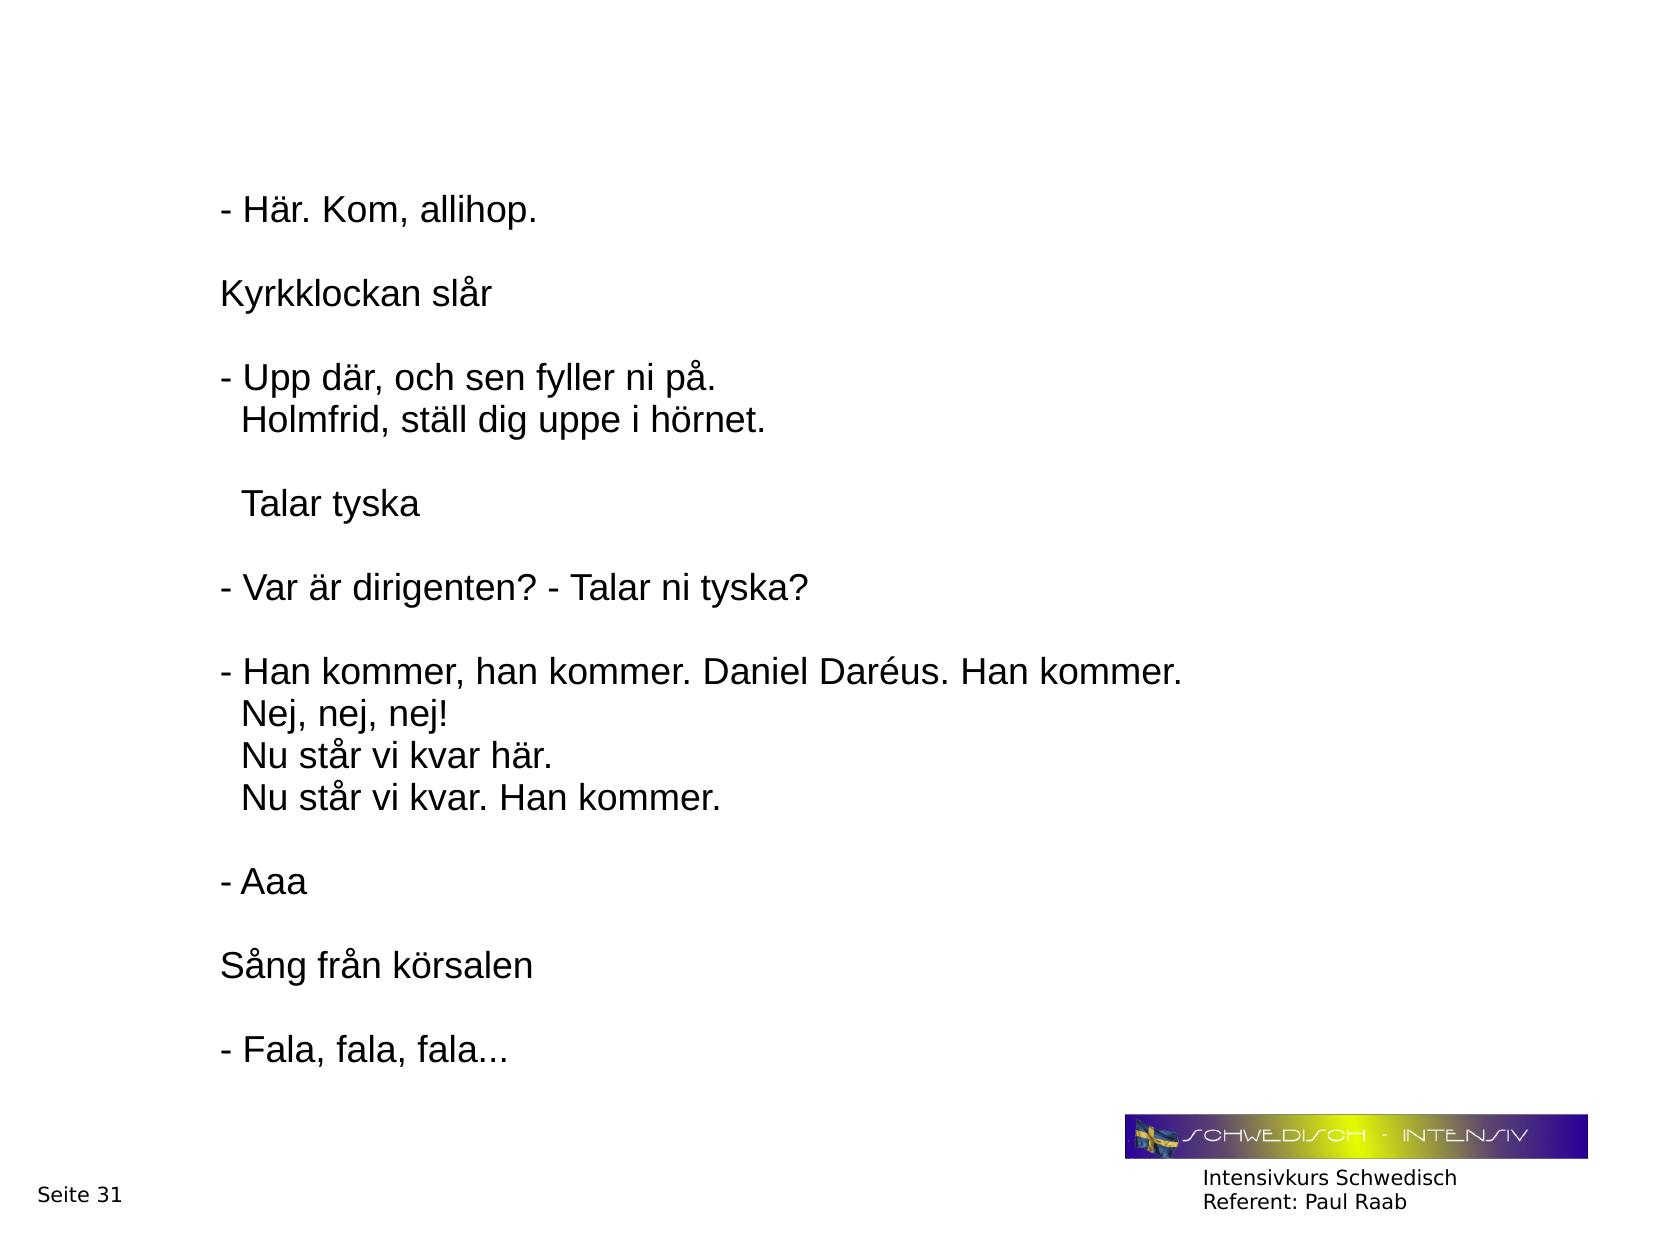

- Här. Kom, allihop.
Kyrkklockan slår
- Upp där, och sen fyller ni på.
 Holmfrid, ställ dig uppe i hörnet.
 Talar tyska
- Var är dirigenten? - Talar ni tyska?
- Han kommer, han kommer. Daniel Daréus. Han kommer.
 Nej, nej, nej!
 Nu står vi kvar här.
 Nu står vi kvar. Han kommer.
- Aaa
Sång från körsalen
- Fala, fala, fala...